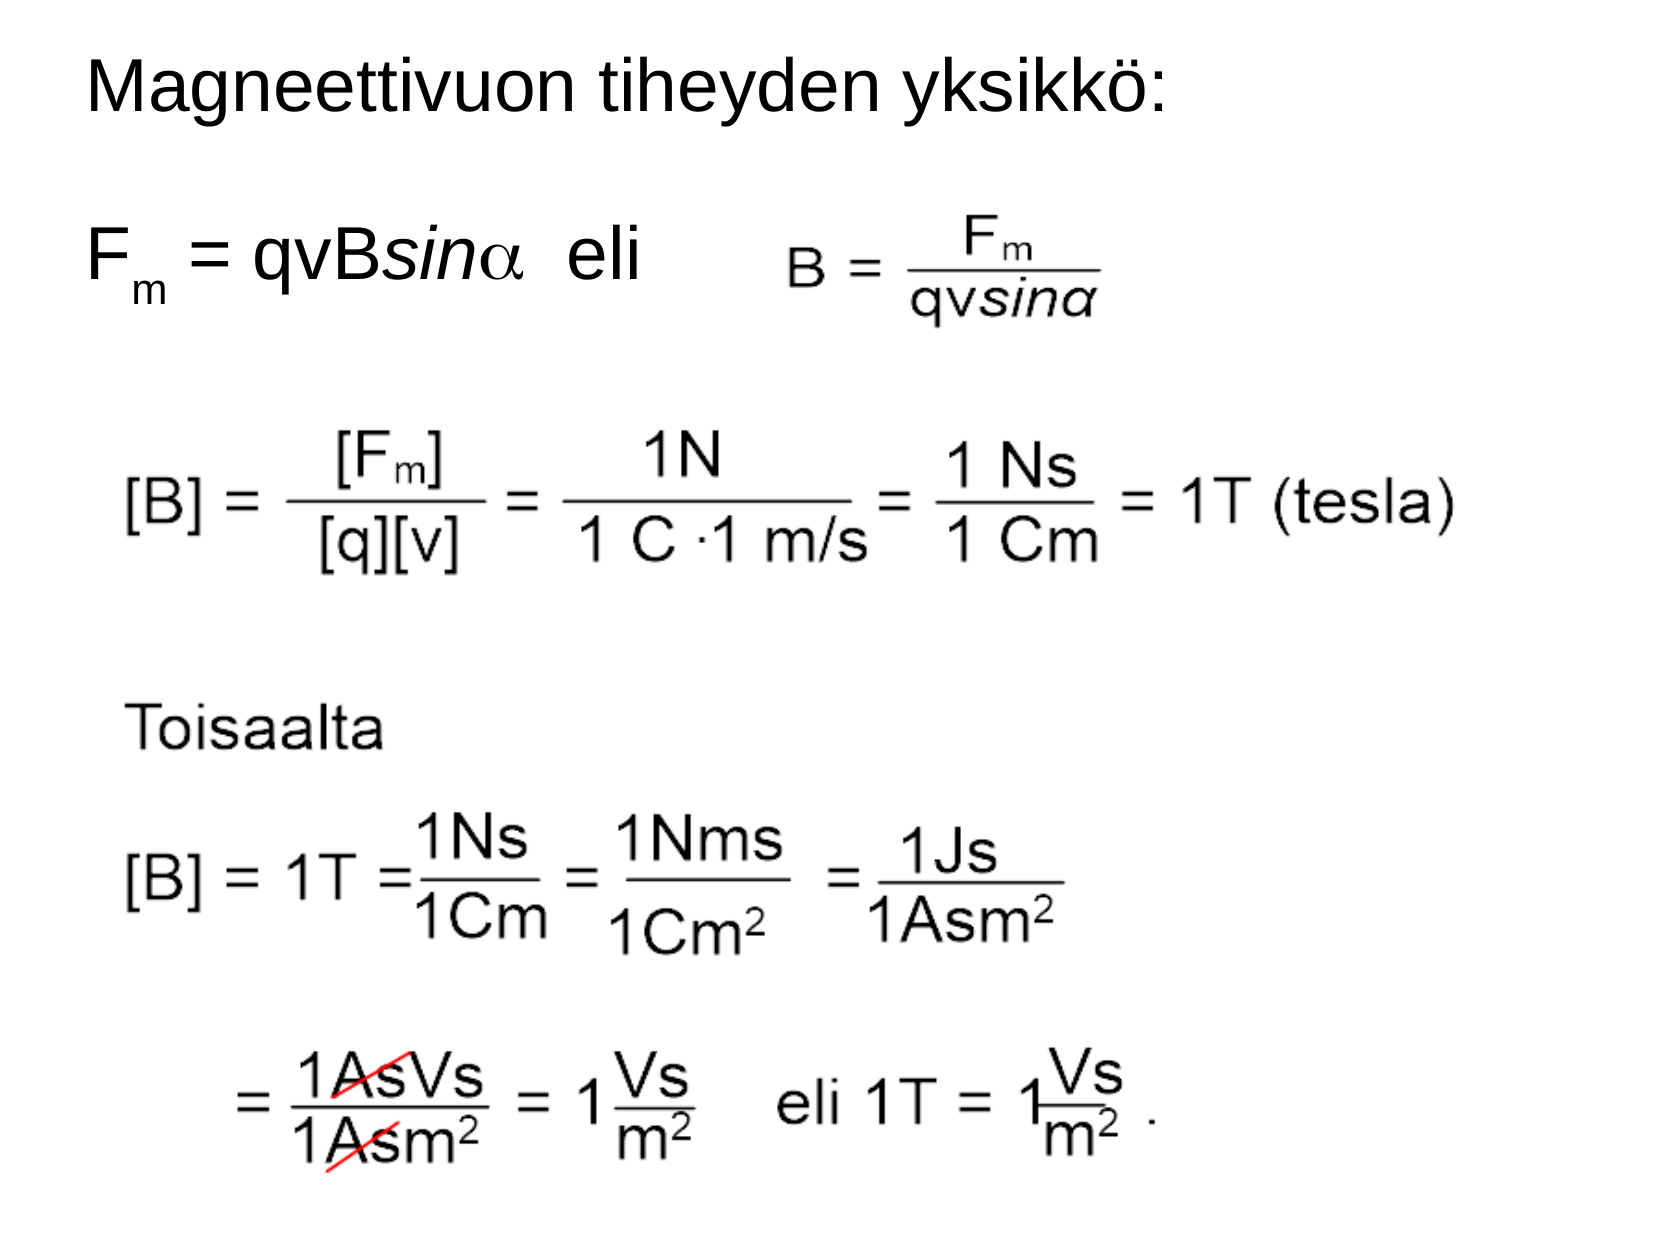

Magneettivuon tiheyden yksikkö:
Fm = qvBsina eli